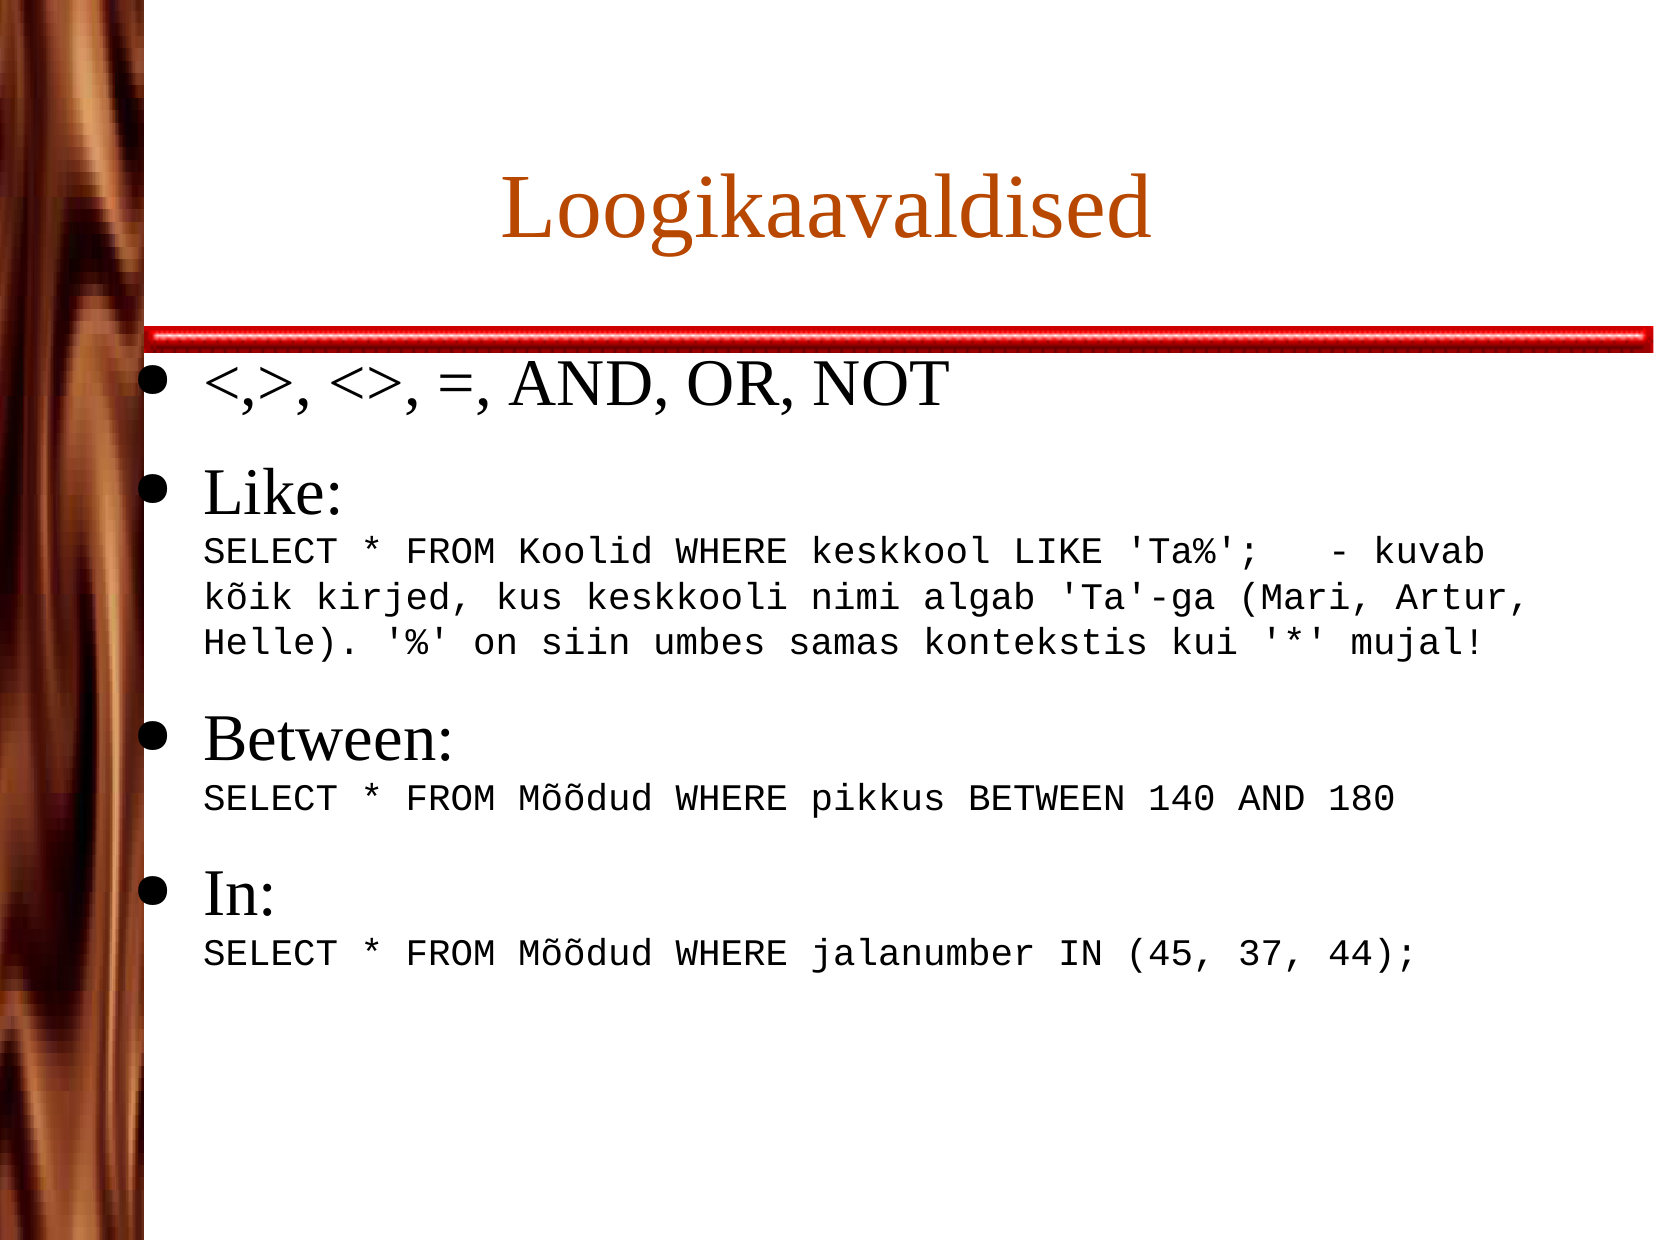

# Loogikaavaldised
<,>, <>, =, AND, OR, NOT
Like:
SELECT * FROM Koolid WHERE keskkool LIKE 'Ta%'; - kuvab kõik kirjed, kus keskkooli nimi algab 'Ta'-ga (Mari, Artur, Helle). '%' on siin umbes samas kontekstis kui '*' mujal!
Between:
SELECT * FROM Mõõdud WHERE pikkus BETWEEN 140 AND 180
In:
SELECT * FROM Mõõdud WHERE jalanumber IN (45, 37, 44);